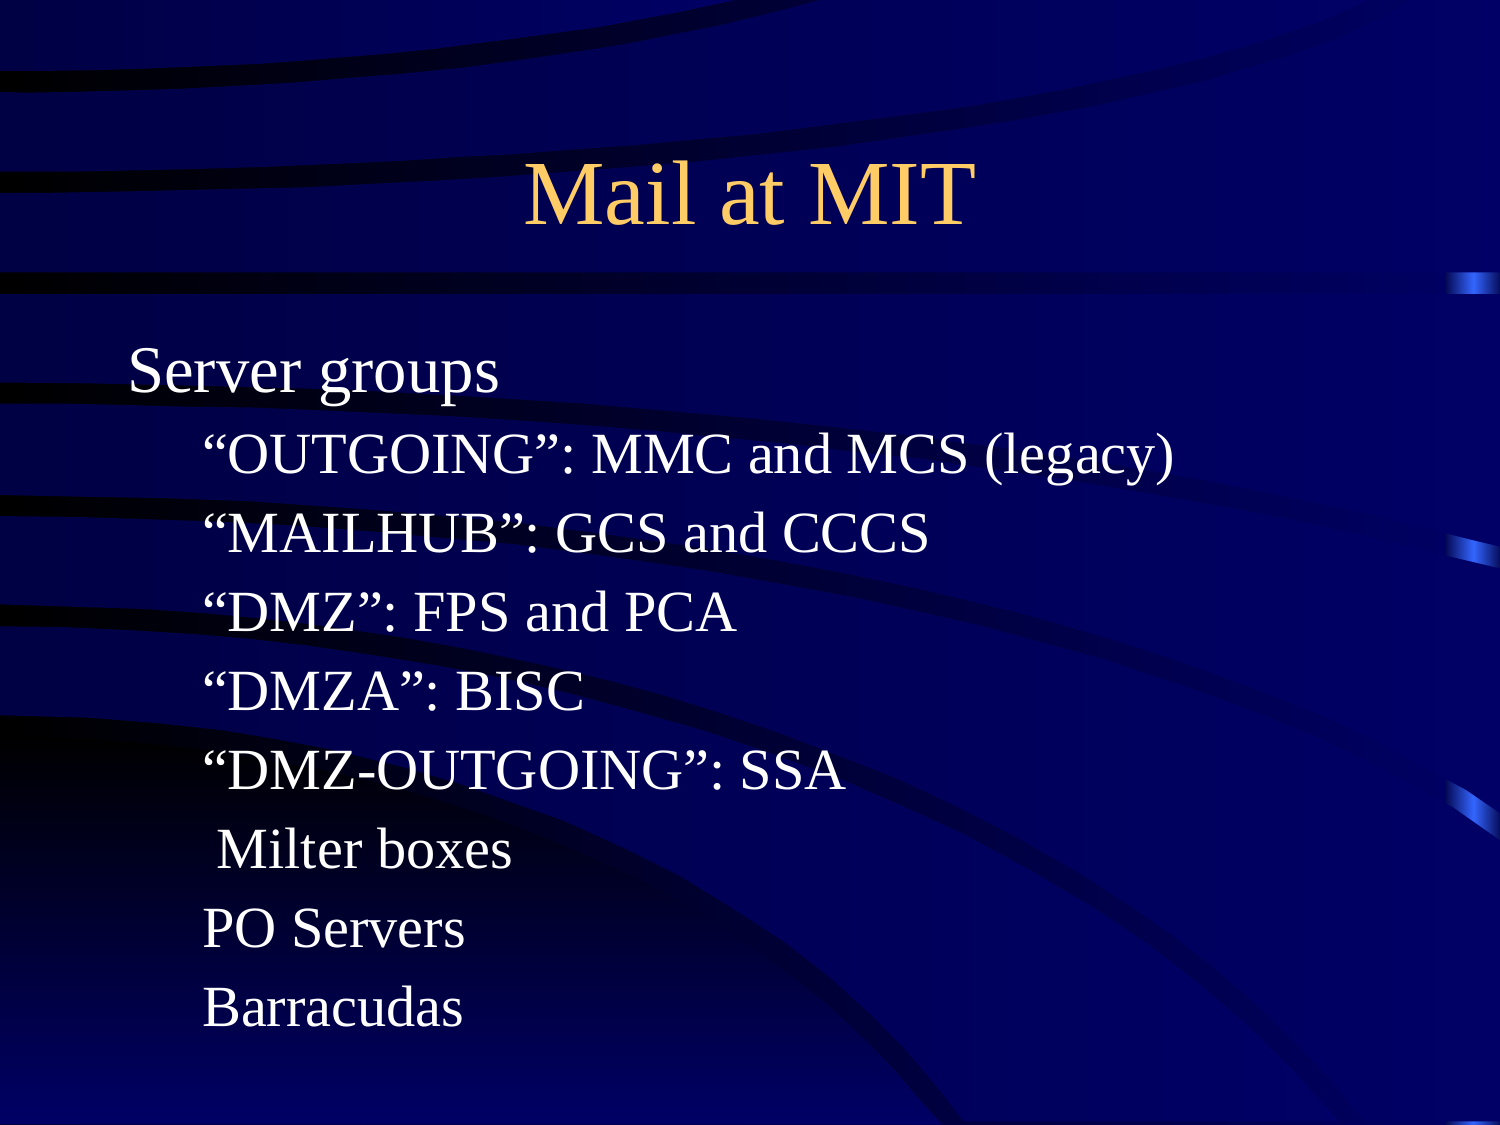

# Mail at MIT
Server groups
“OUTGOING”: MMC and MCS (legacy)
“MAILHUB”: GCS and CCCS
“DMZ”: FPS and PCA
“DMZA”: BISC
“DMZ-OUTGOING”: SSA
 Milter boxes
PO Servers
Barracudas